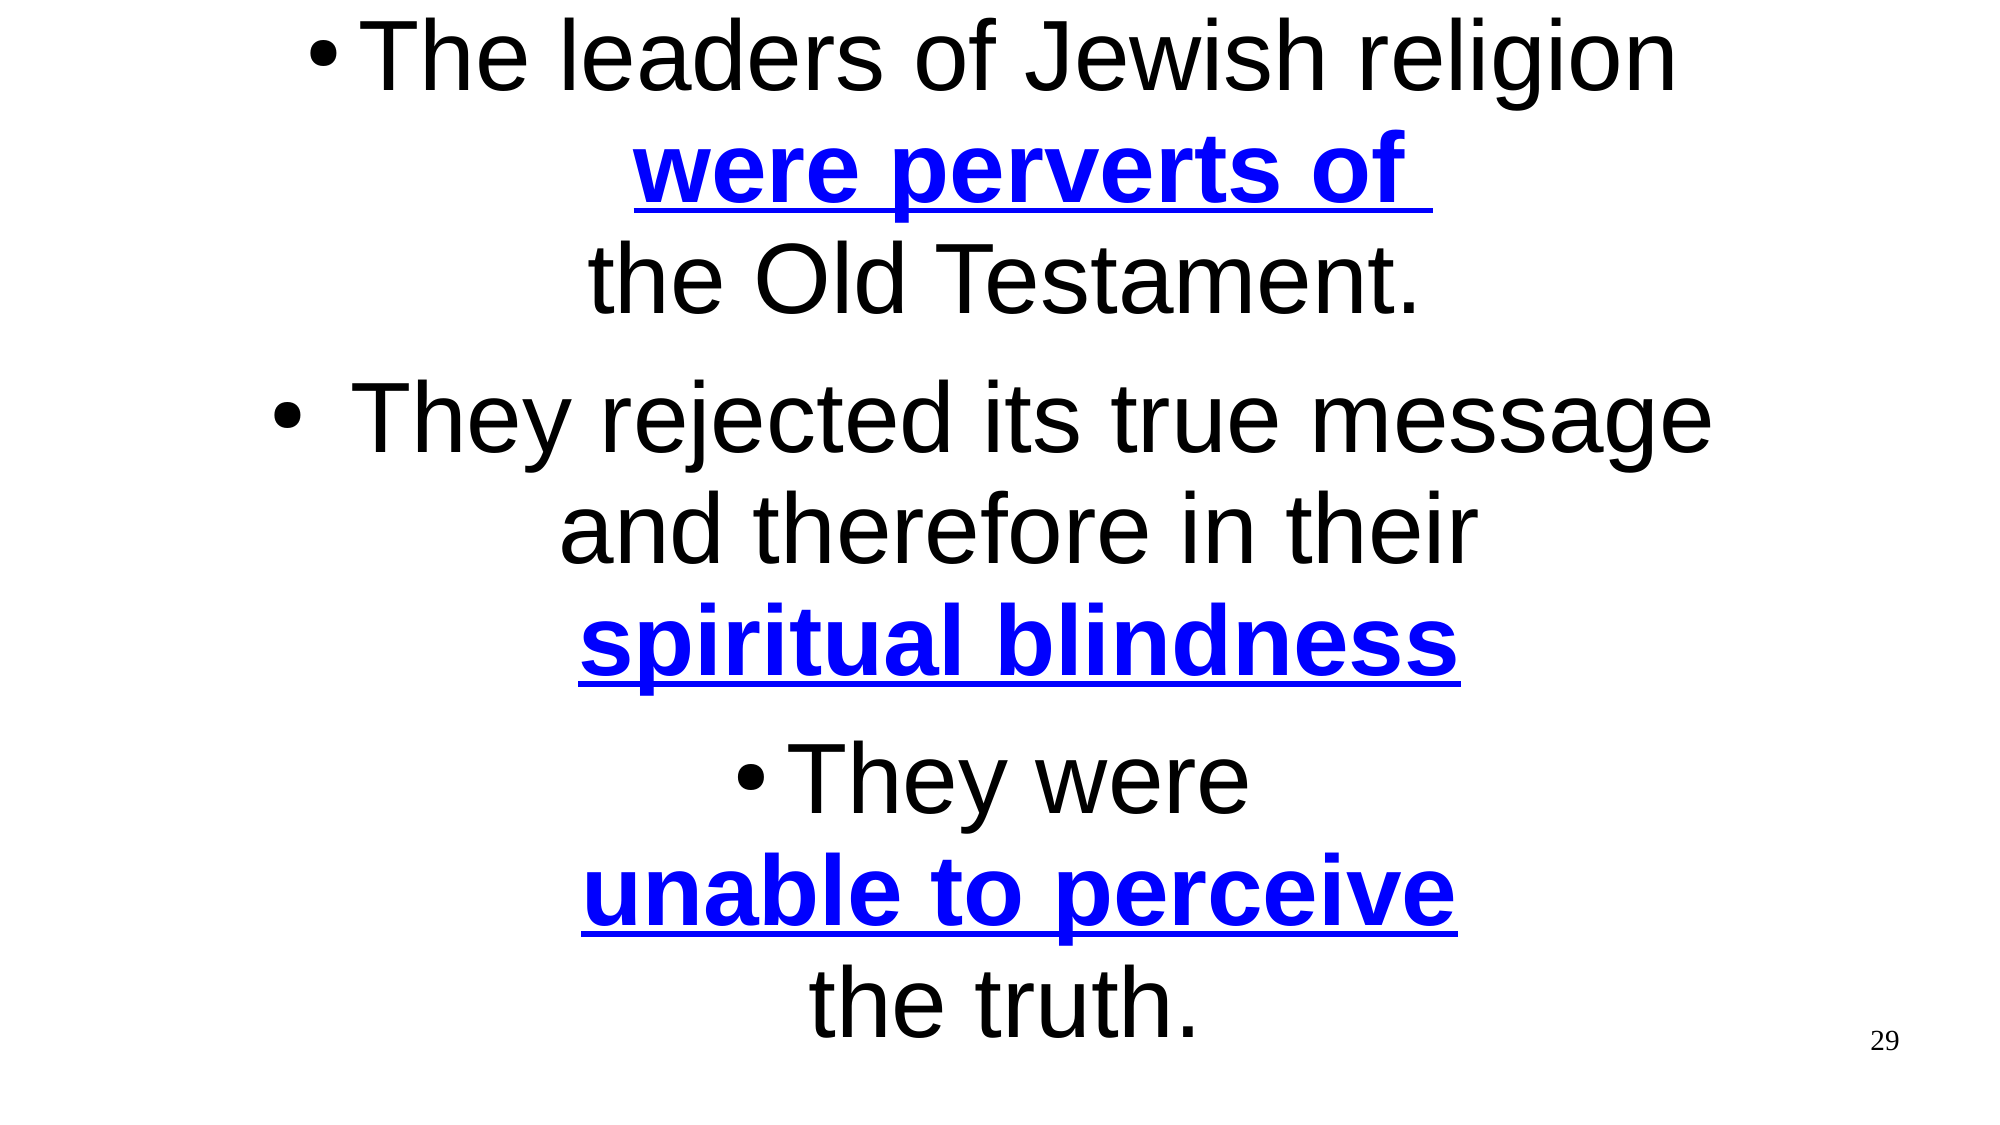

# The leaders of Jewish religion were perverts of the Old Testament.
 They rejected its true message
and therefore in their
spiritual blindness
They were
unable to perceive
the truth.
29